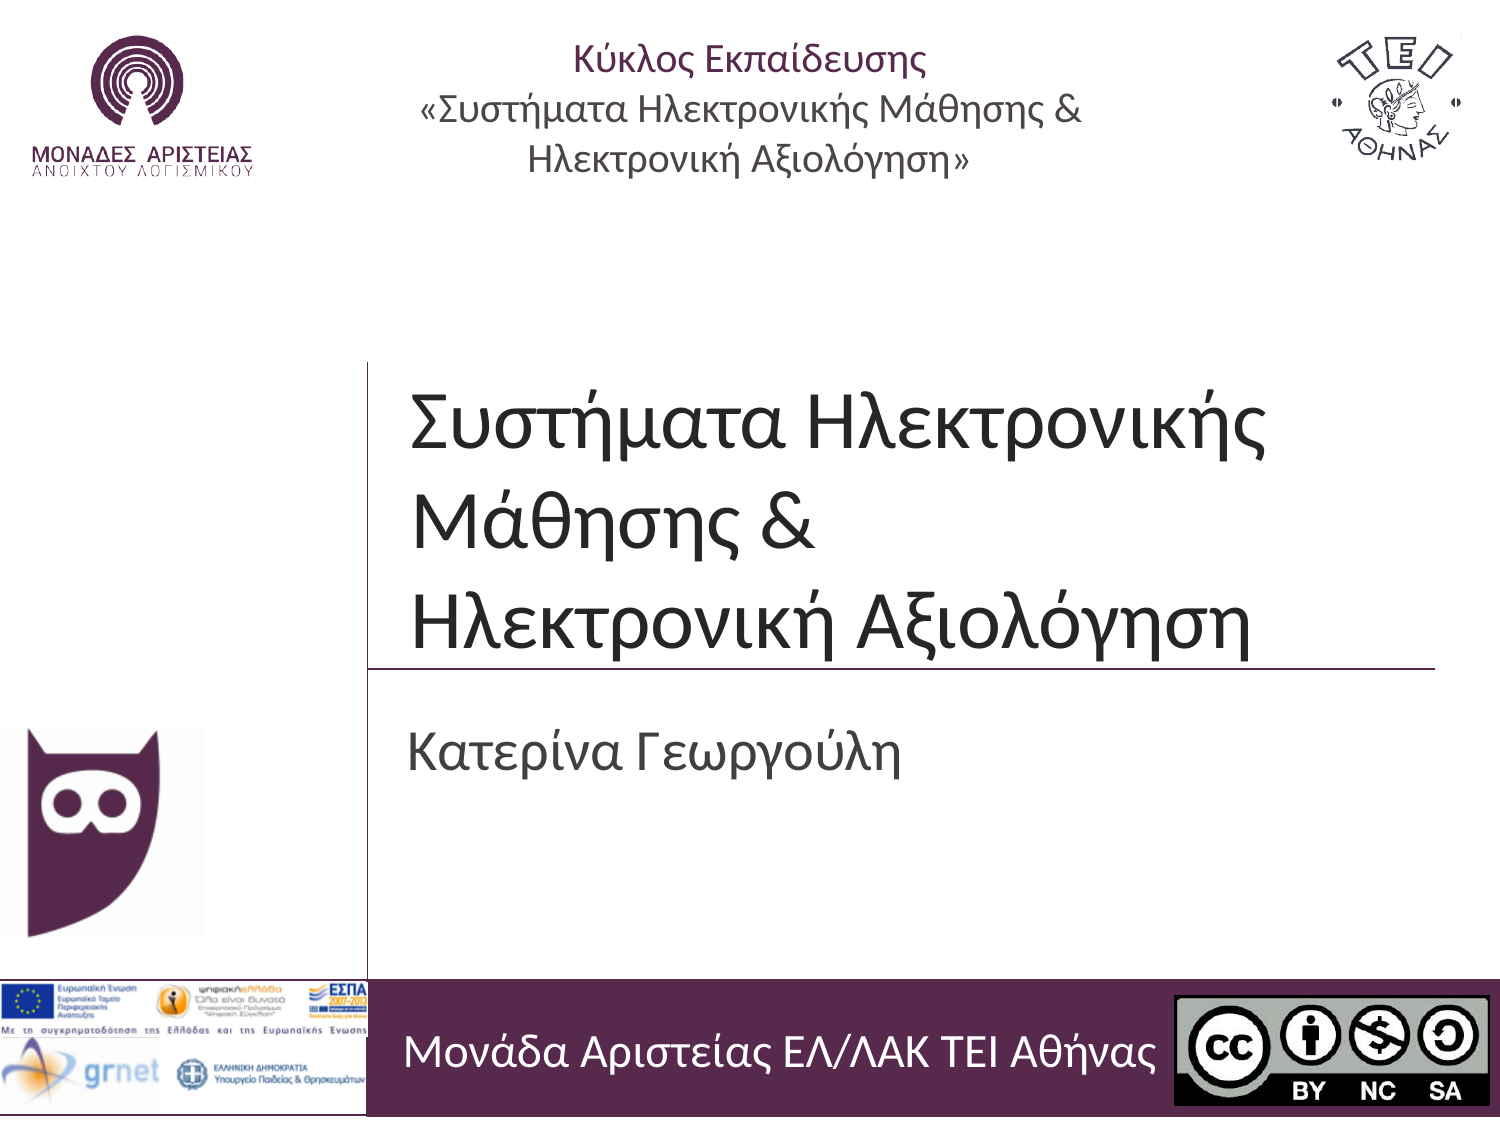

Κύκλος Εκπαίδευσης
«Συστήματα Ηλεκτρονικής Μάθησης & Ηλεκτρονική Αξιολόγηση»
# Συστήματα Ηλεκτρονικής Μάθησης & Ηλεκτρονική Αξιολόγηση
Κατερίνα Γεωργούλη
Μονάδα Αριστείας ΕΛ/ΛΑΚ ΤΕΙ Αθήνας